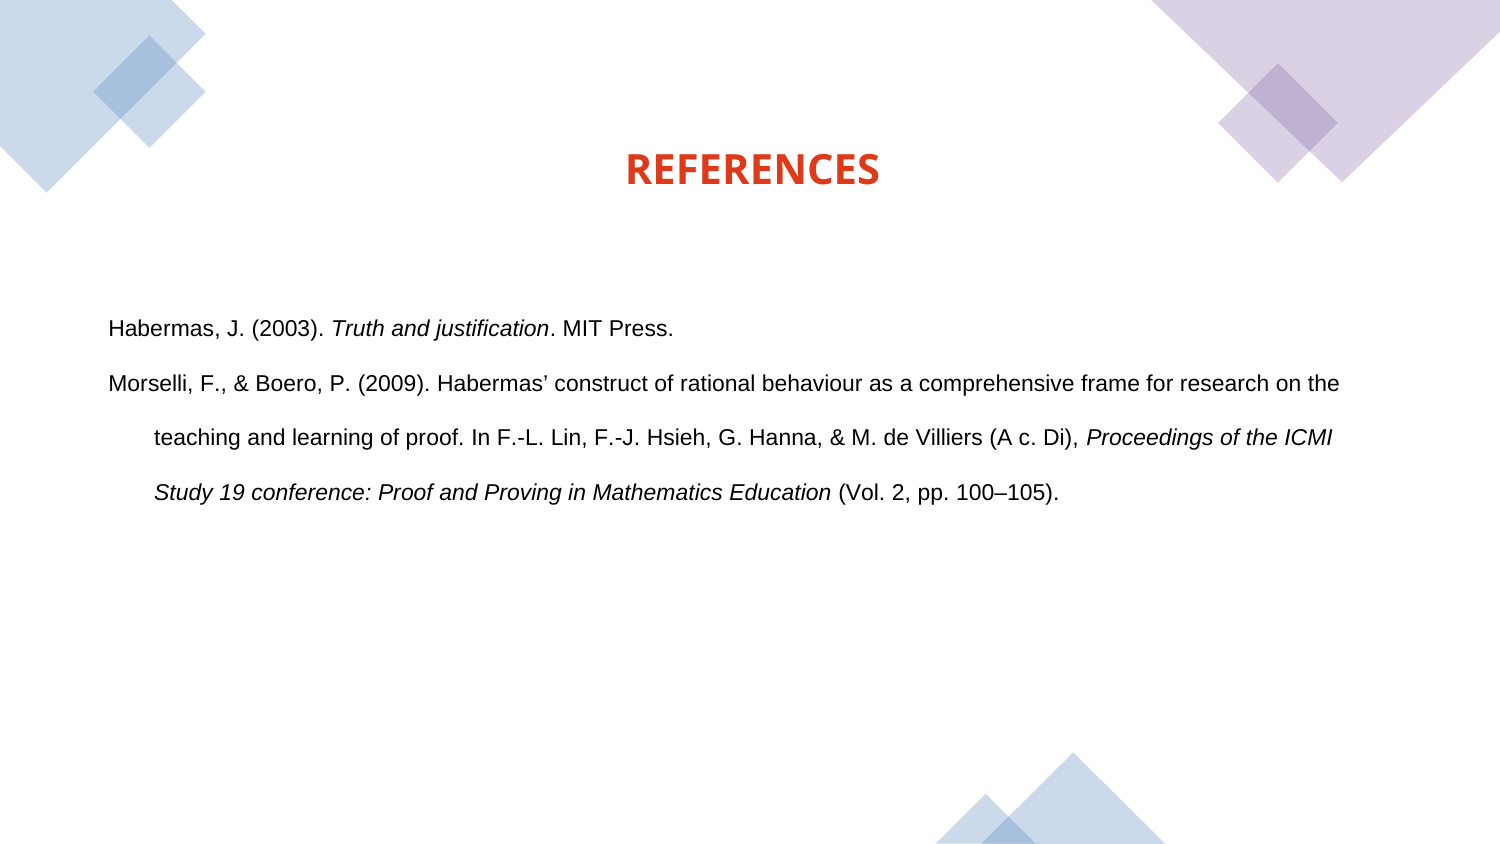

REFERENCES
Habermas, J. (2003). Truth and justification. MIT Press.
Morselli, F., & Boero, P. (2009). Habermas’ construct of rational behaviour as a comprehensive frame for research on the teaching and learning of proof. In F.-L. Lin, F.-J. Hsieh, G. Hanna, & M. de Villiers (A c. Di), Proceedings of the ICMI Study 19 conference: Proof and Proving in Mathematics Education (Vol. 2, pp. 100–105).